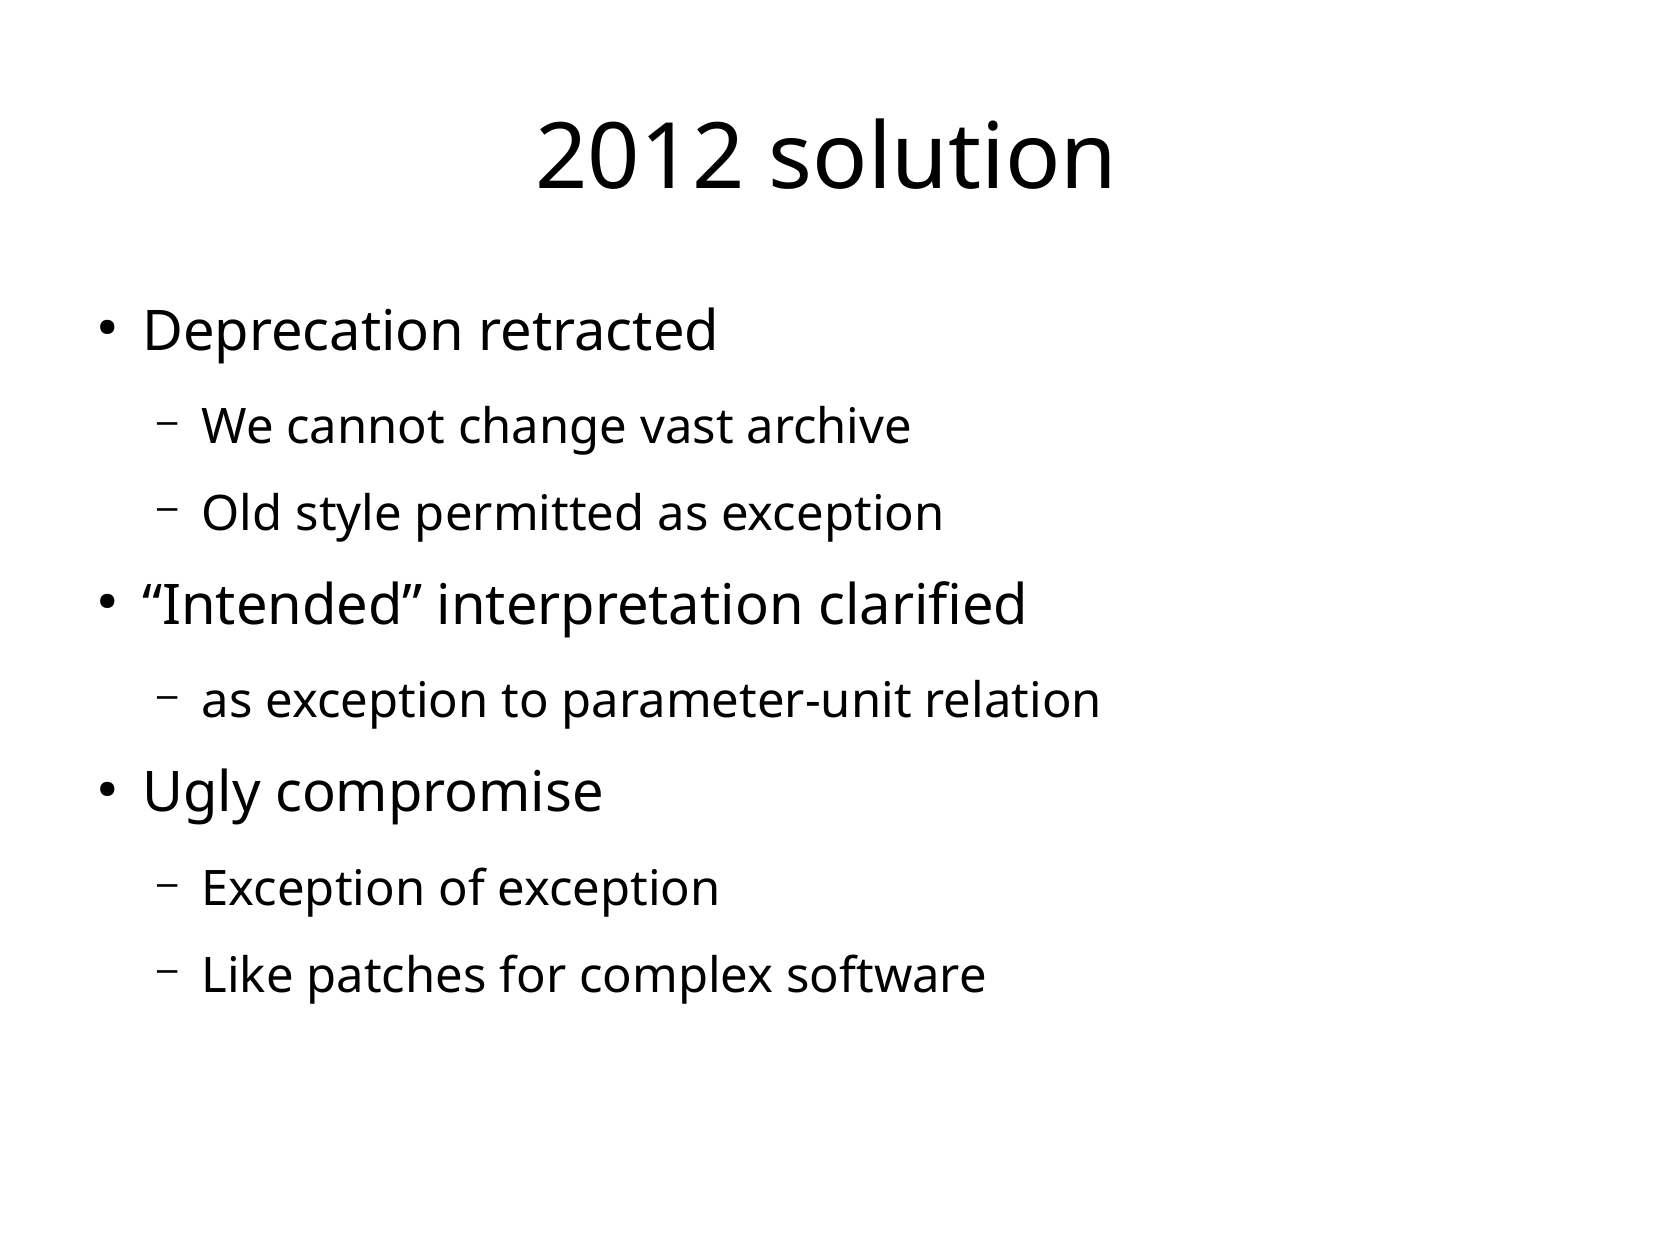

# 2012 solution
Deprecation retracted
We cannot change vast archive
Old style permitted as exception
“Intended” interpretation clarified
as exception to parameter-unit relation
Ugly compromise
Exception of exception
Like patches for complex software